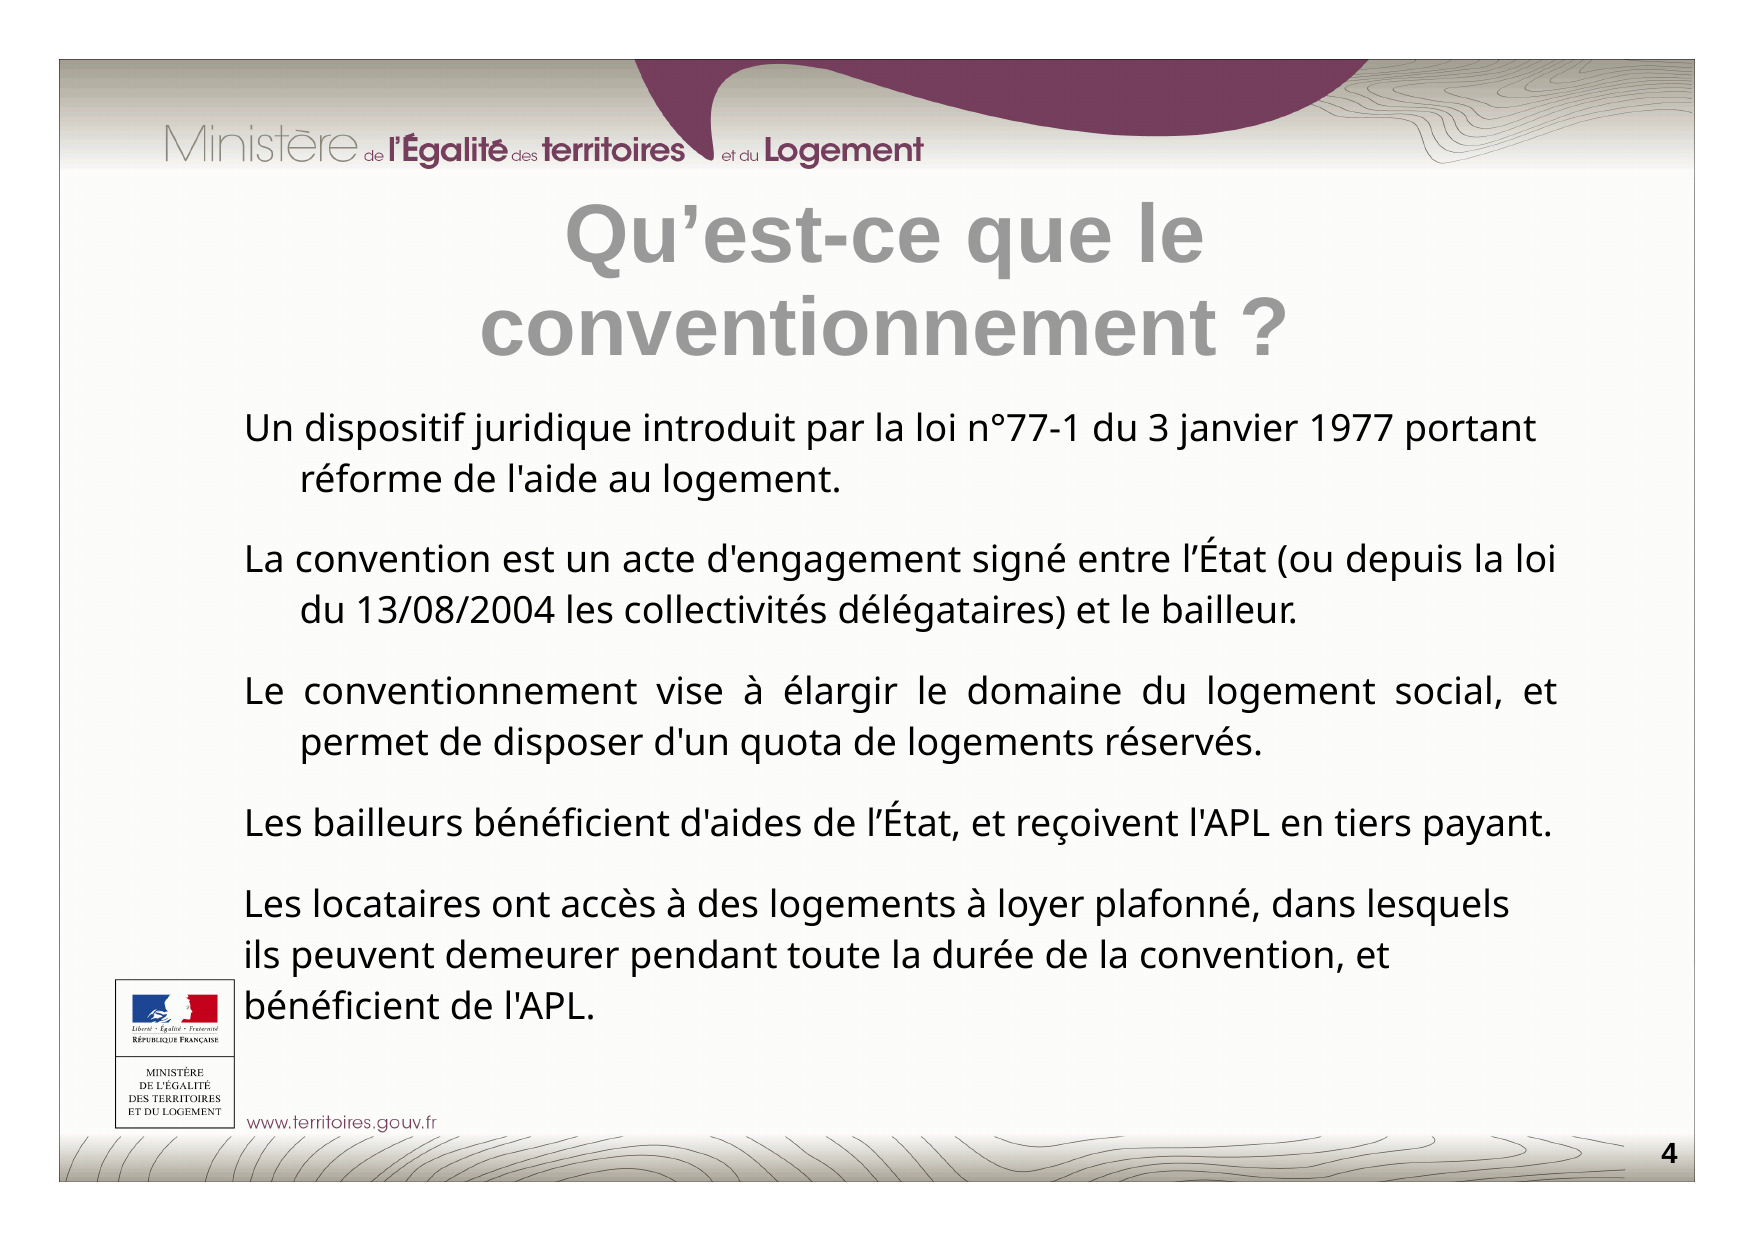

# Qu’est-ce que le conventionnement ?
Un dispositif juridique introduit par la loi n°77-1 du 3 janvier 1977 portant réforme de l'aide au logement.
La convention est un acte d'engagement signé entre l’État (ou depuis la loi du 13/08/2004 les collectivités délégataires) et le bailleur.
Le conventionnement vise à élargir le domaine du logement social, et permet de disposer d'un quota de logements réservés.
Les bailleurs bénéficient d'aides de l’État, et reçoivent l'APL en tiers payant.
Les locataires ont accès à des logements à loyer plafonné, dans lesquels ils peuvent demeurer pendant toute la durée de la convention, et bénéficient de l'APL.